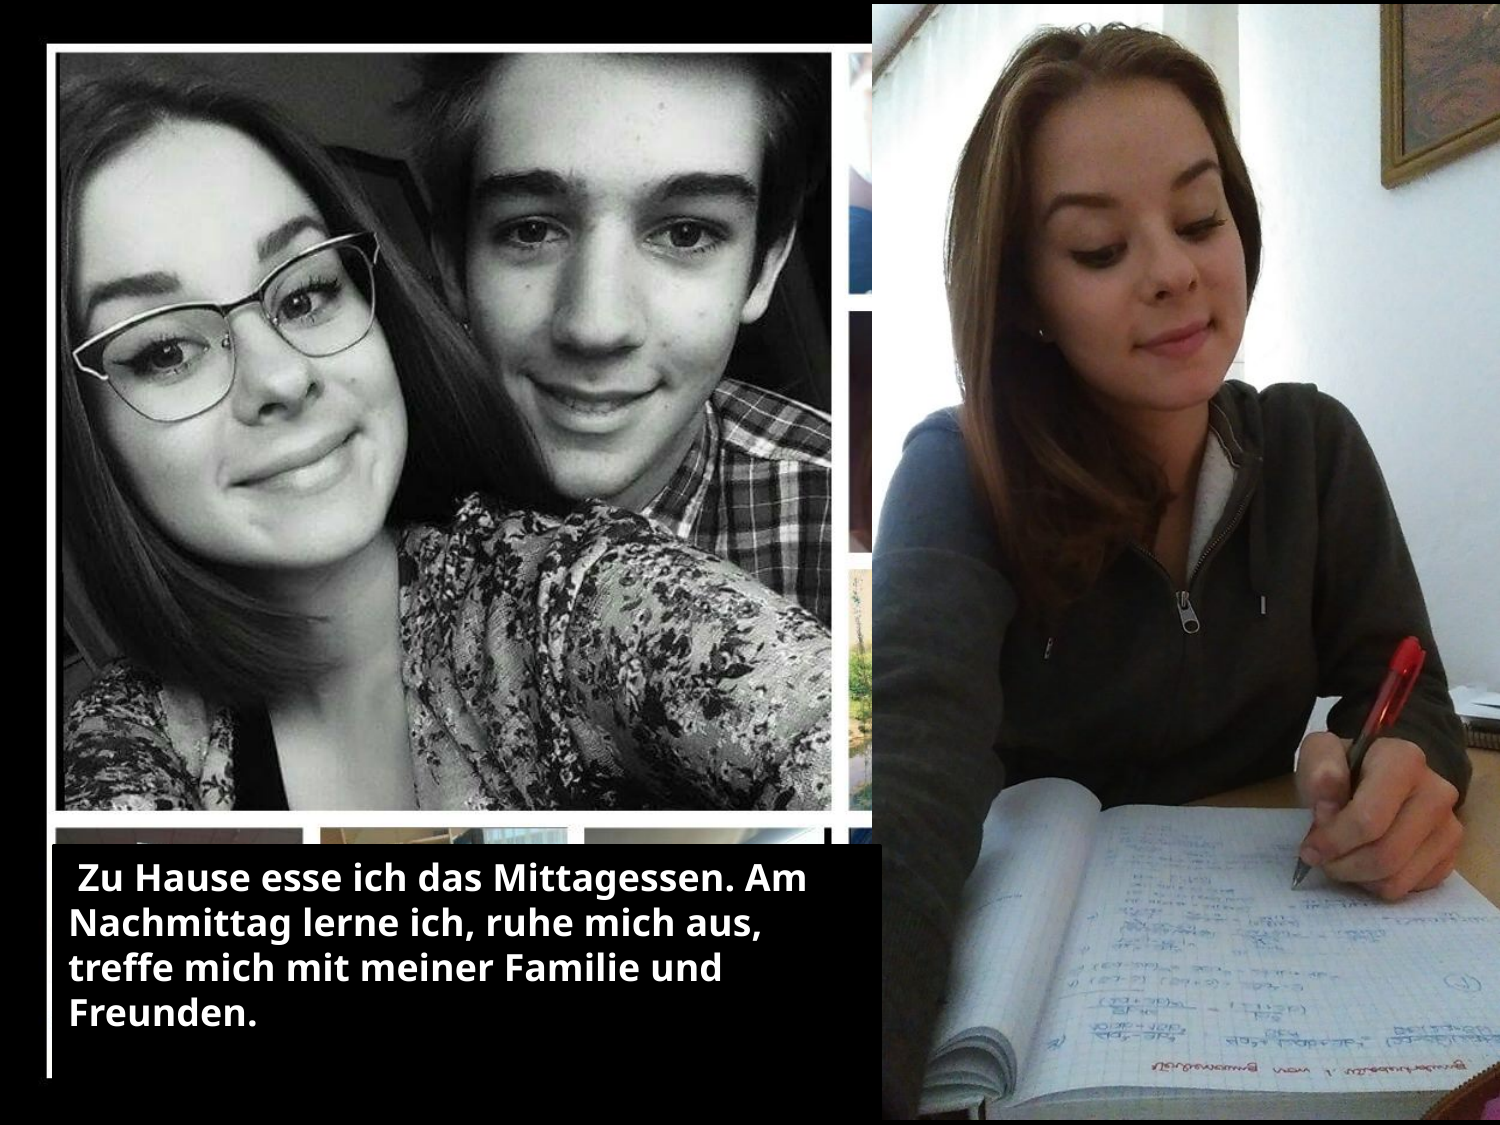

Zu Hause esse ich das Mittagessen. Am Nachmittag lerne ich, ruhe mich aus, treffe mich mit meiner Familie und Freunden.